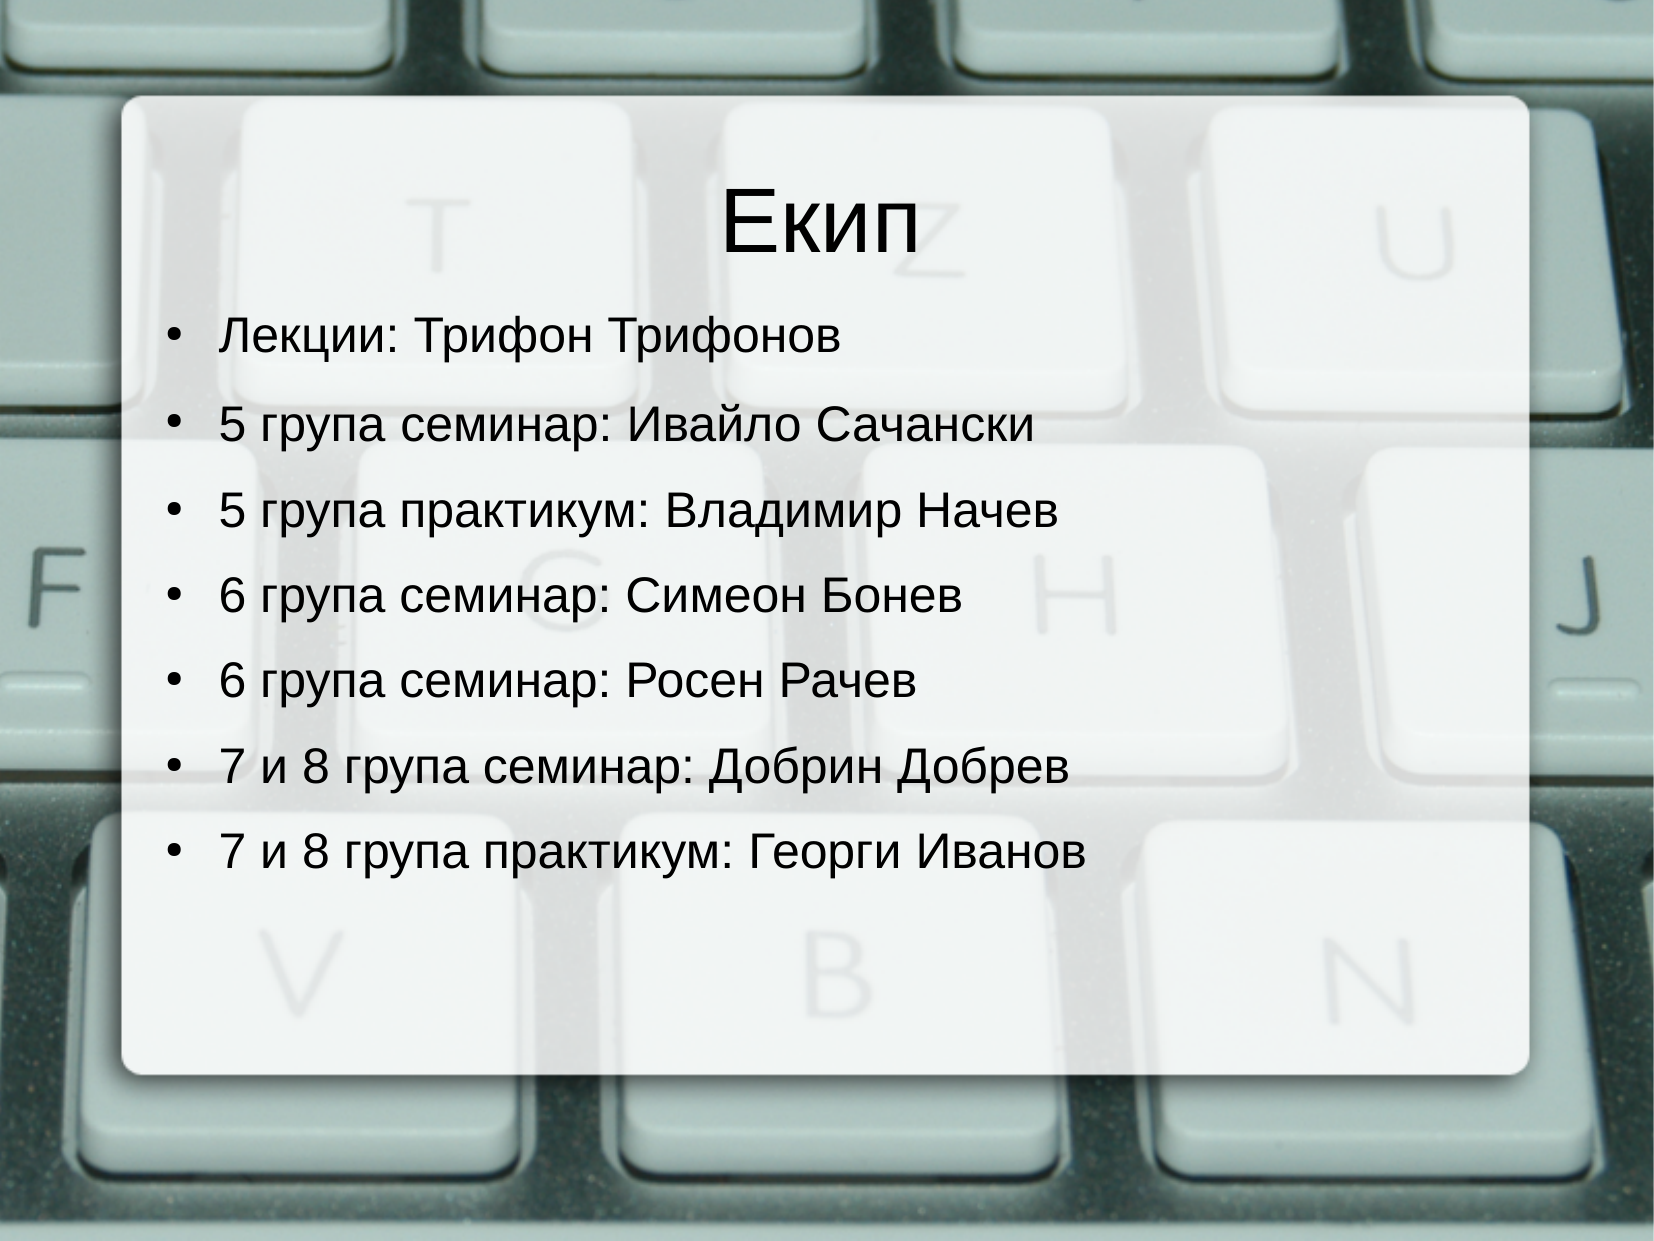

# Екип
Лекции: Трифон Трифонов
5 група семинар: Ивайло Сачански
5 група практикум: Владимир Начев
6 група семинар: Симеон Бонев
6 група семинар: Росен Рачев
7 и 8 група семинар: Добрин Добрев
7 и 8 група практикум: Георги Иванов